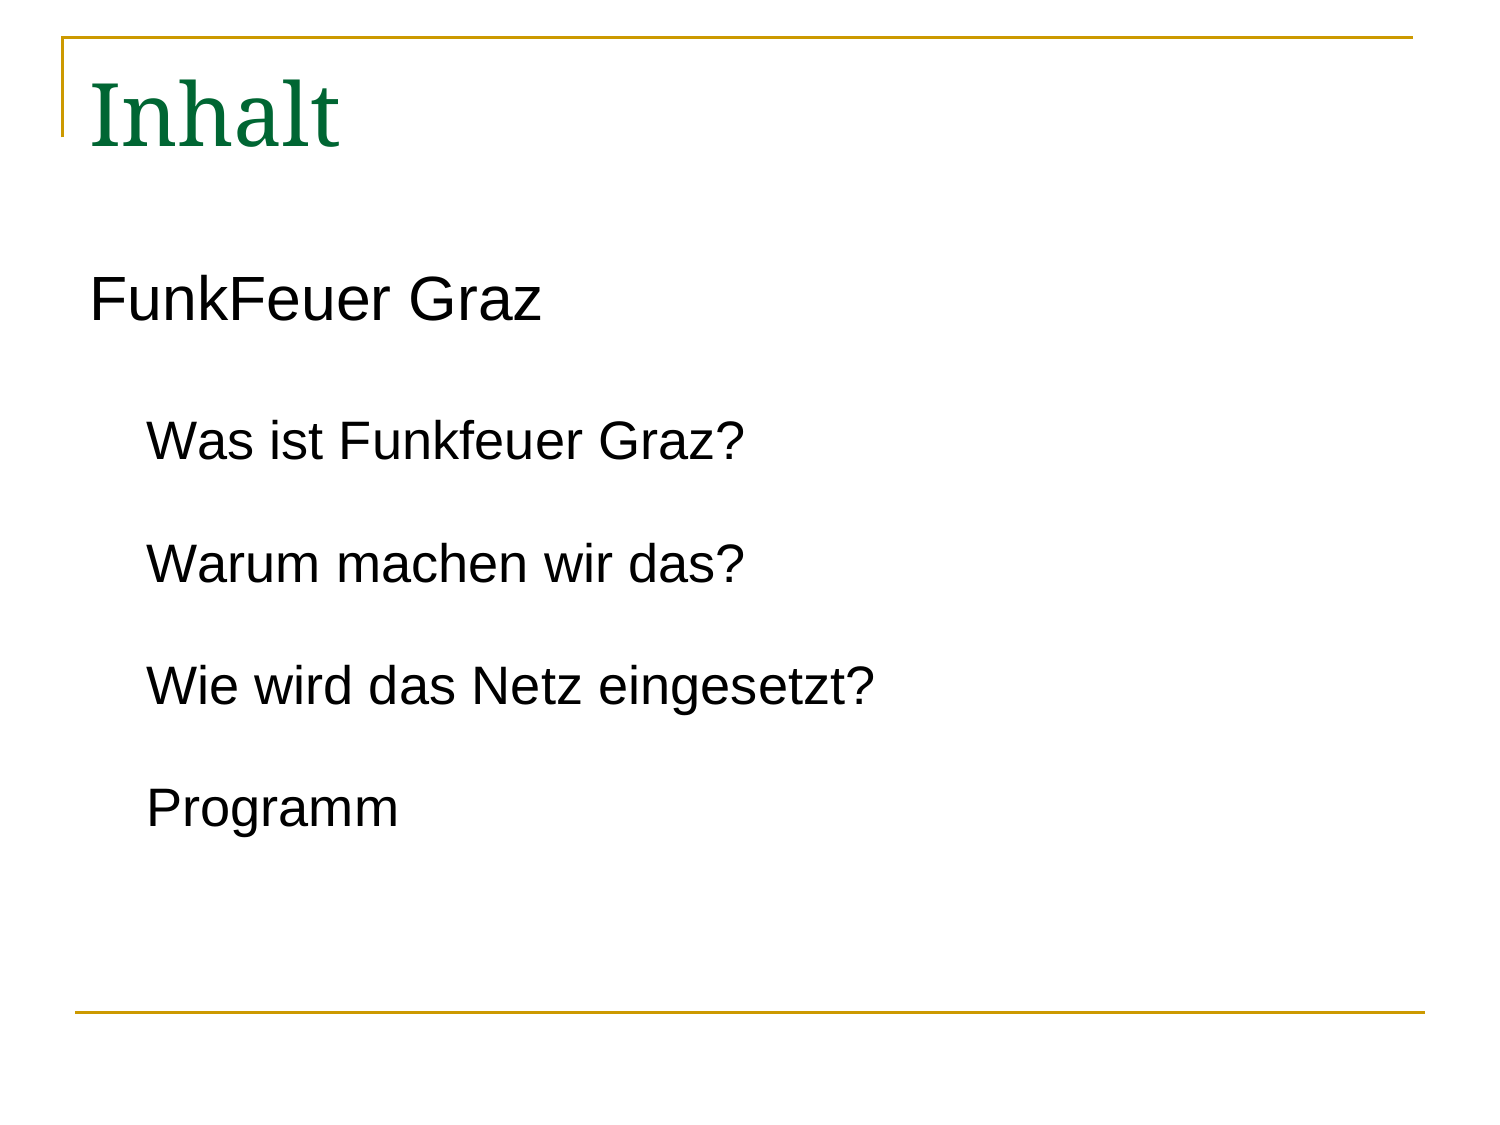

# Inhalt
FunkFeuer Graz
Was ist Funkfeuer Graz?
Warum machen wir das?
Wie wird das Netz eingesetzt?
Programm